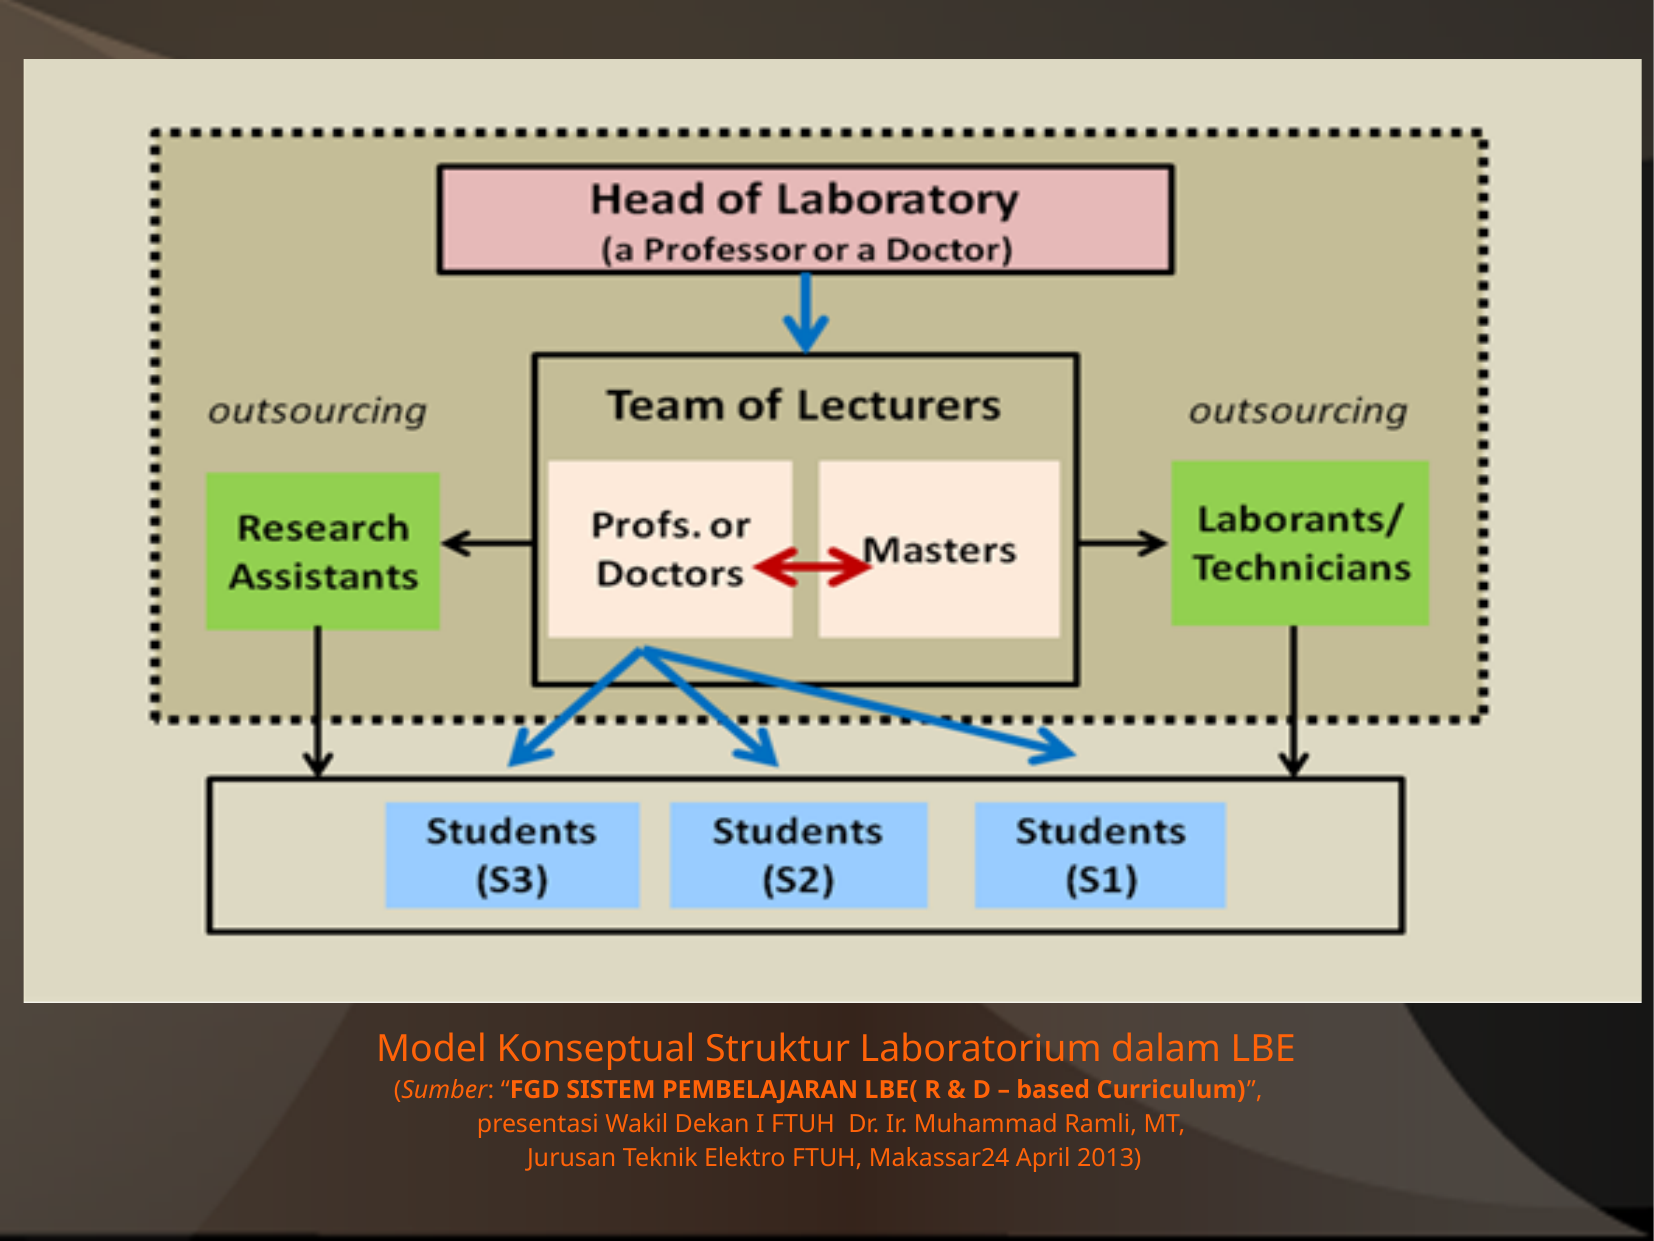

Model Konseptual Struktur Laboratorium dalam LBE
(Sumber: “FGD SISTEM PEMBELAJARAN LBE( R & D – based Curriculum)”,
presentasi Wakil Dekan I FTUH Dr. Ir. Muhammad Ramli, MT,
 Jurusan Teknik Elektro FTUH, Makassar24 April 2013)